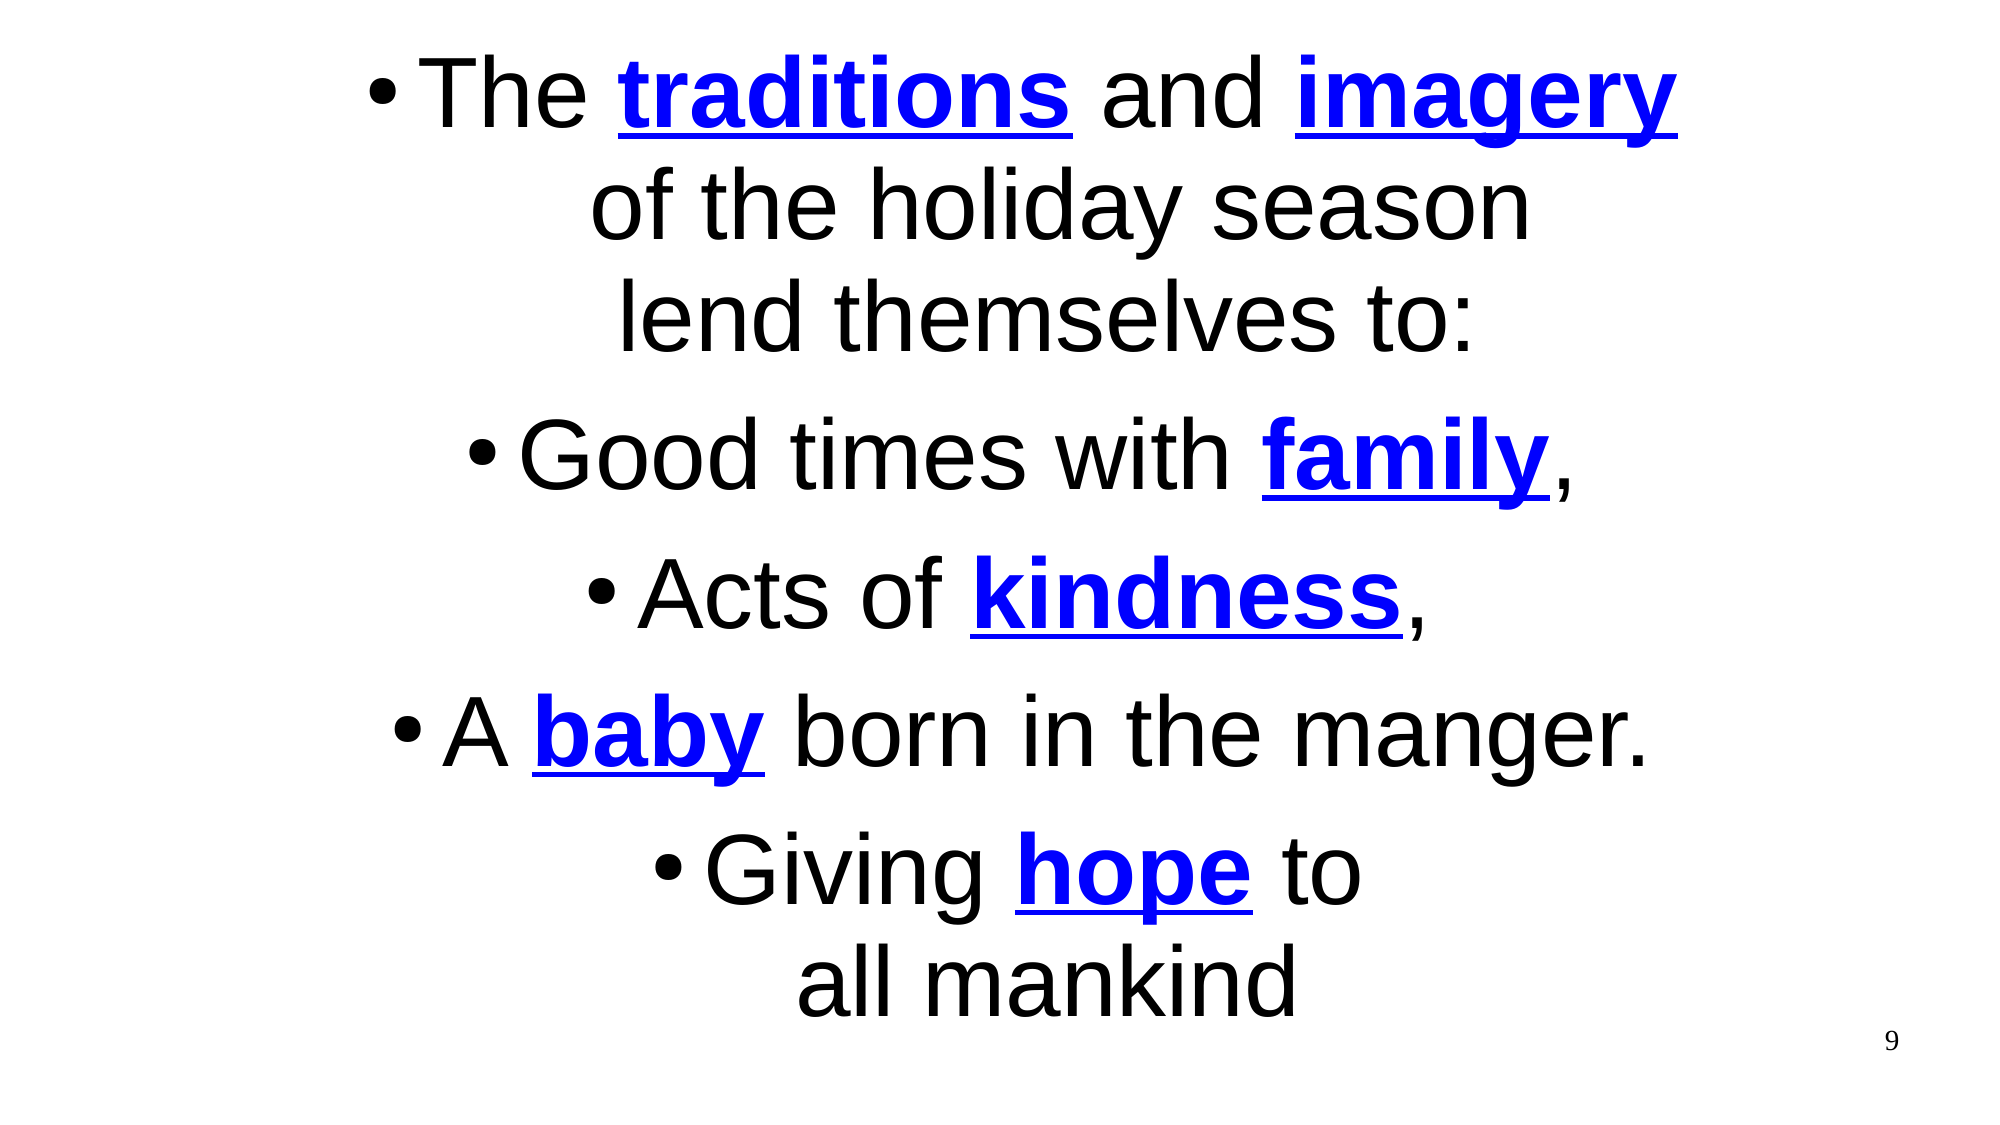

# The traditions and imagery of the holiday season lend themselves to:
Good times with family,
Acts of kindness,
A baby born in the manger.
Giving hope to
all mankind
9